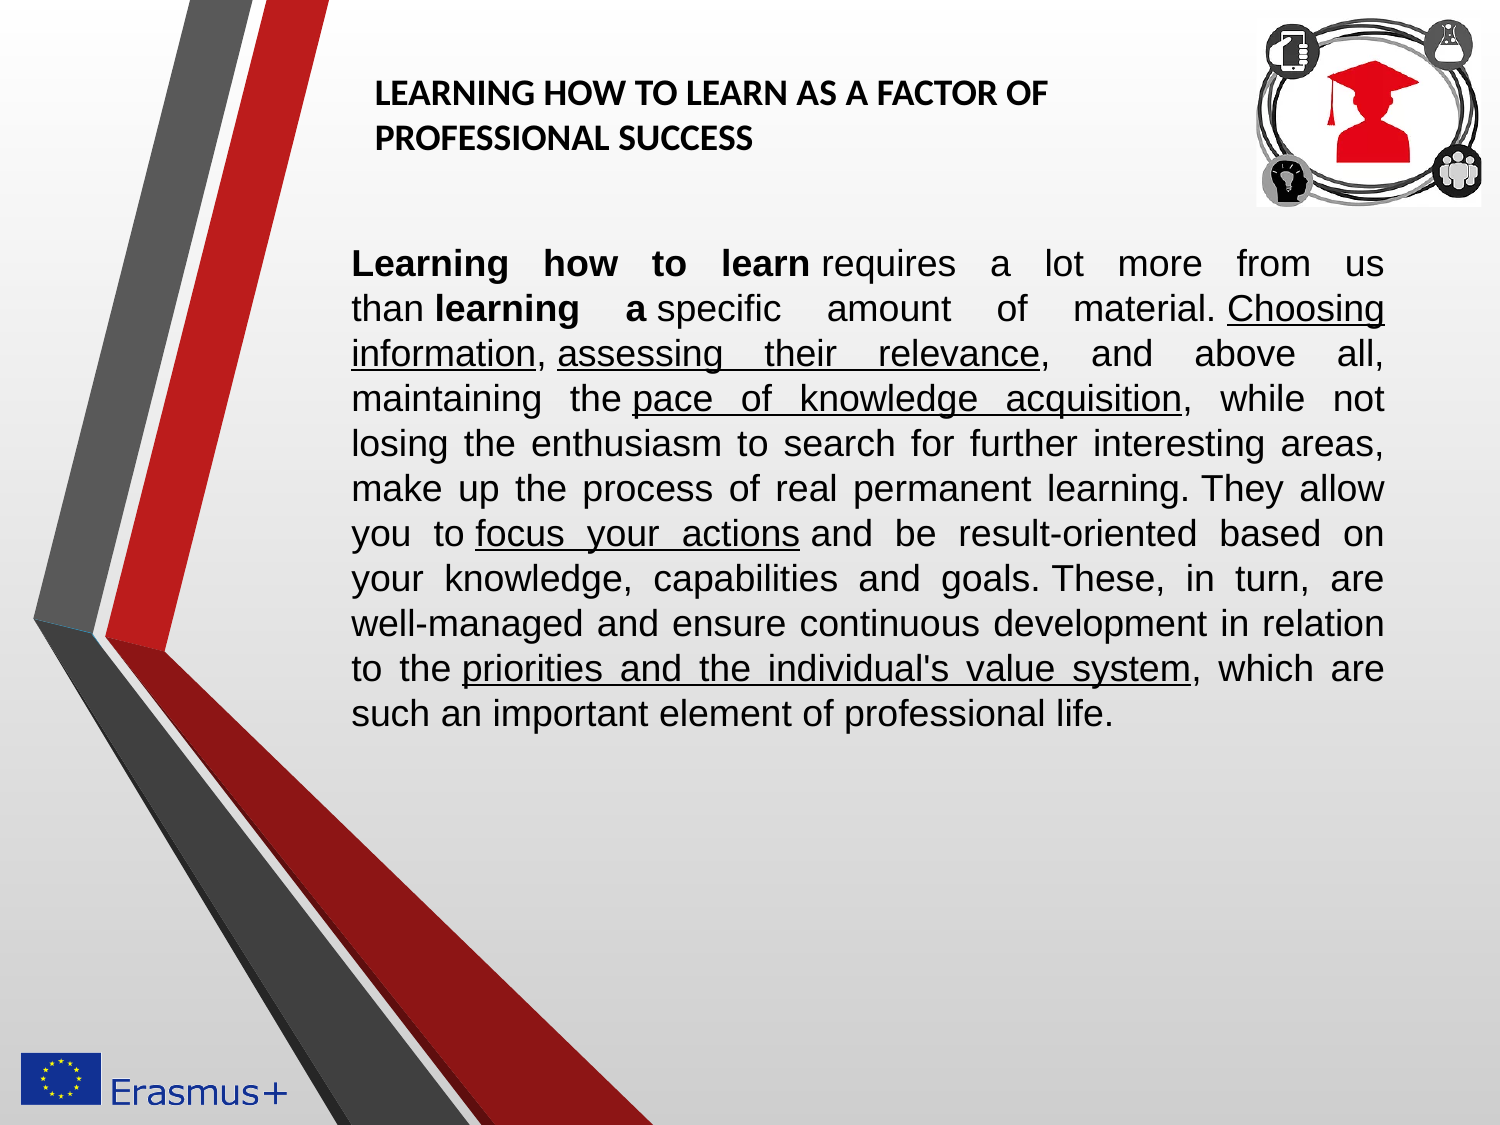

LEARNING HOW TO LEARN AS A FACTOR OF PROFESSIONAL SUCCESS
Learning how to learn requires a lot more from us than learning a specific amount of material. Choosing information, assessing their relevance, and above all, maintaining the pace of knowledge acquisition, while not losing the enthusiasm to search for further interesting areas, make up the process of real permanent learning. They allow you to focus your actions and be result-oriented based on your knowledge, capabilities and goals. These, in turn, are well-managed and ensure continuous development in relation to the priorities and the individual's value system, which are such an important element of professional life.